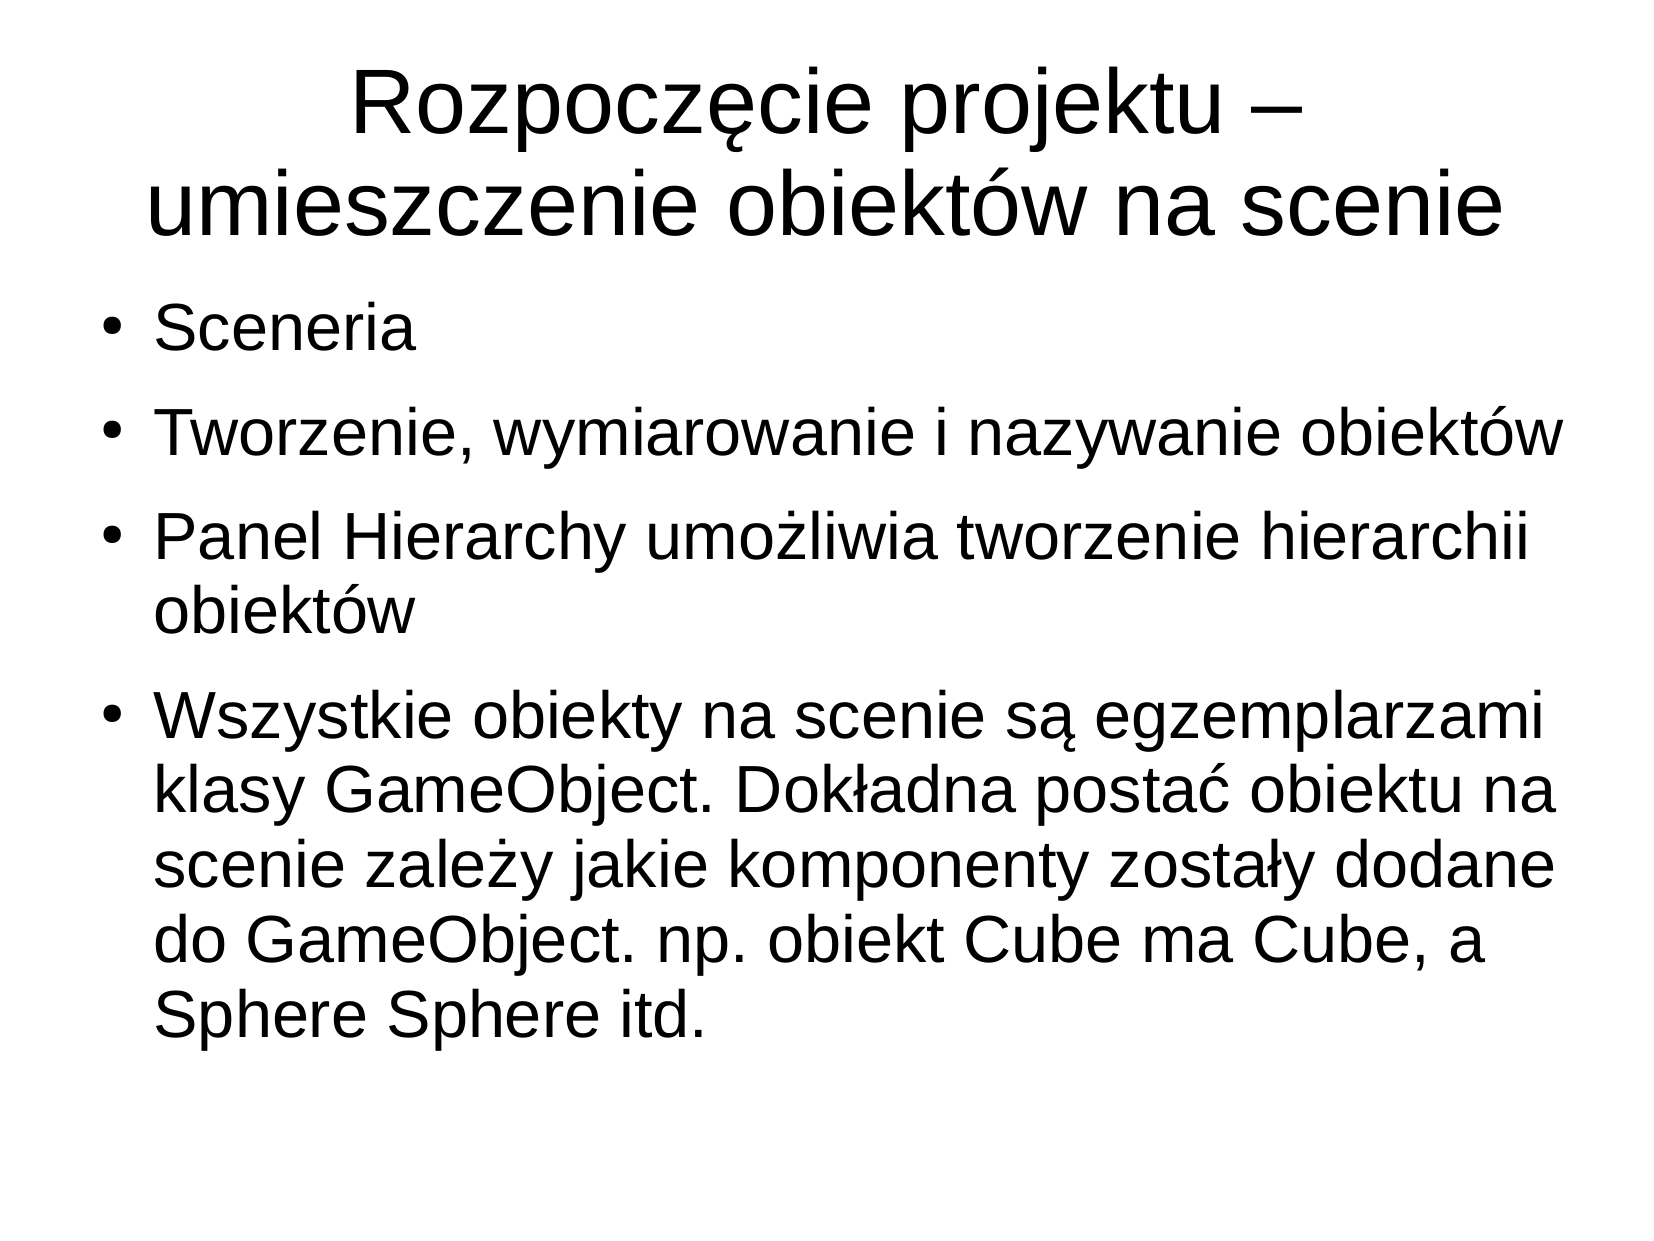

# Rozpoczęcie projektu – umieszczenie obiektów na scenie
Sceneria
Tworzenie, wymiarowanie i nazywanie obiektów
Panel Hierarchy umożliwia tworzenie hierarchii obiektów
Wszystkie obiekty na scenie są egzemplarzami klasy GameObject. Dokładna postać obiektu na scenie zależy jakie komponenty zostały dodane do GameObject. np. obiekt Cube ma Cube, a Sphere Sphere itd.